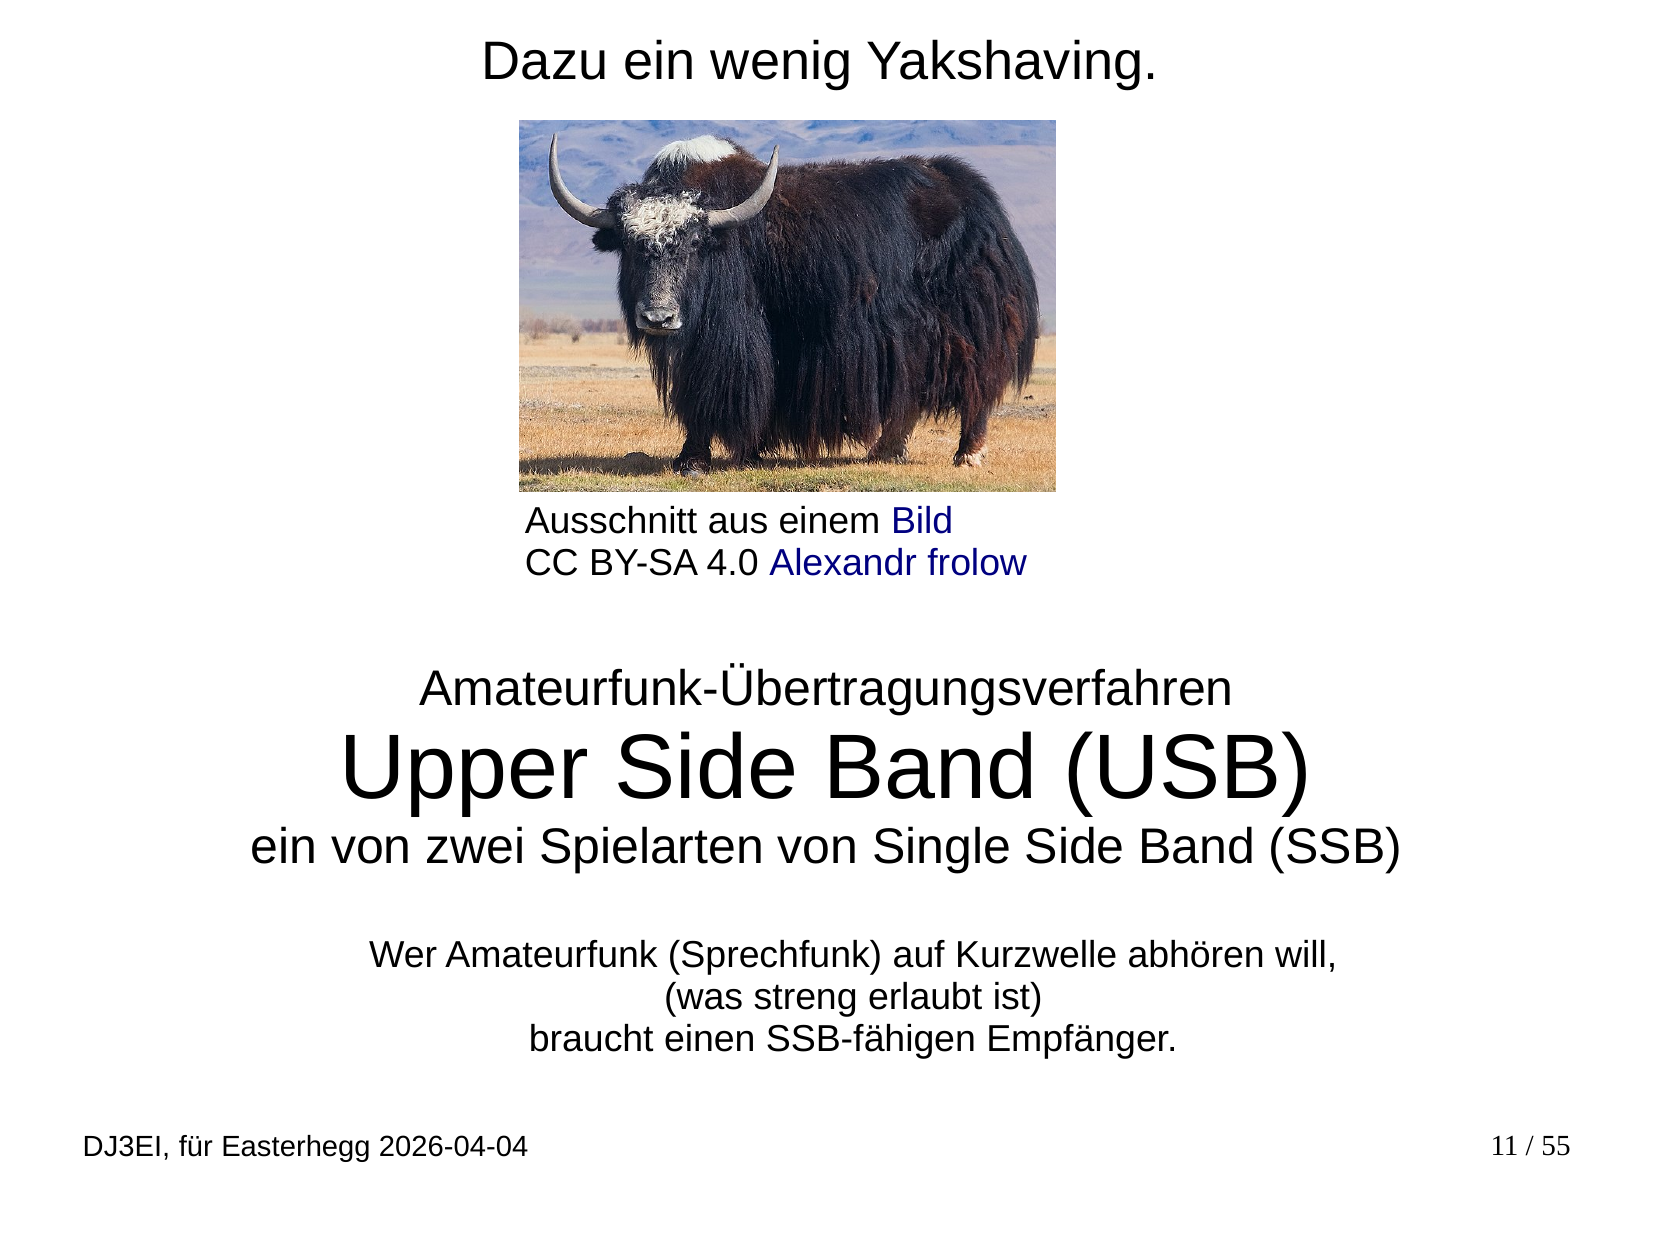

Dazu ein wenig Yakshaving.
Ausschnitt aus einem Bild
CC BY-SA 4.0 Alexandr frolow
# Amateurfunk-Übertragungsverfahren Upper Side Band (USB) ein von zwei Spielarten von Single Side Band (SSB)
Wer Amateurfunk (Sprechfunk) auf Kurzwelle abhören will,
(was streng erlaubt ist)
braucht einen SSB-fähigen Empfänger.
11